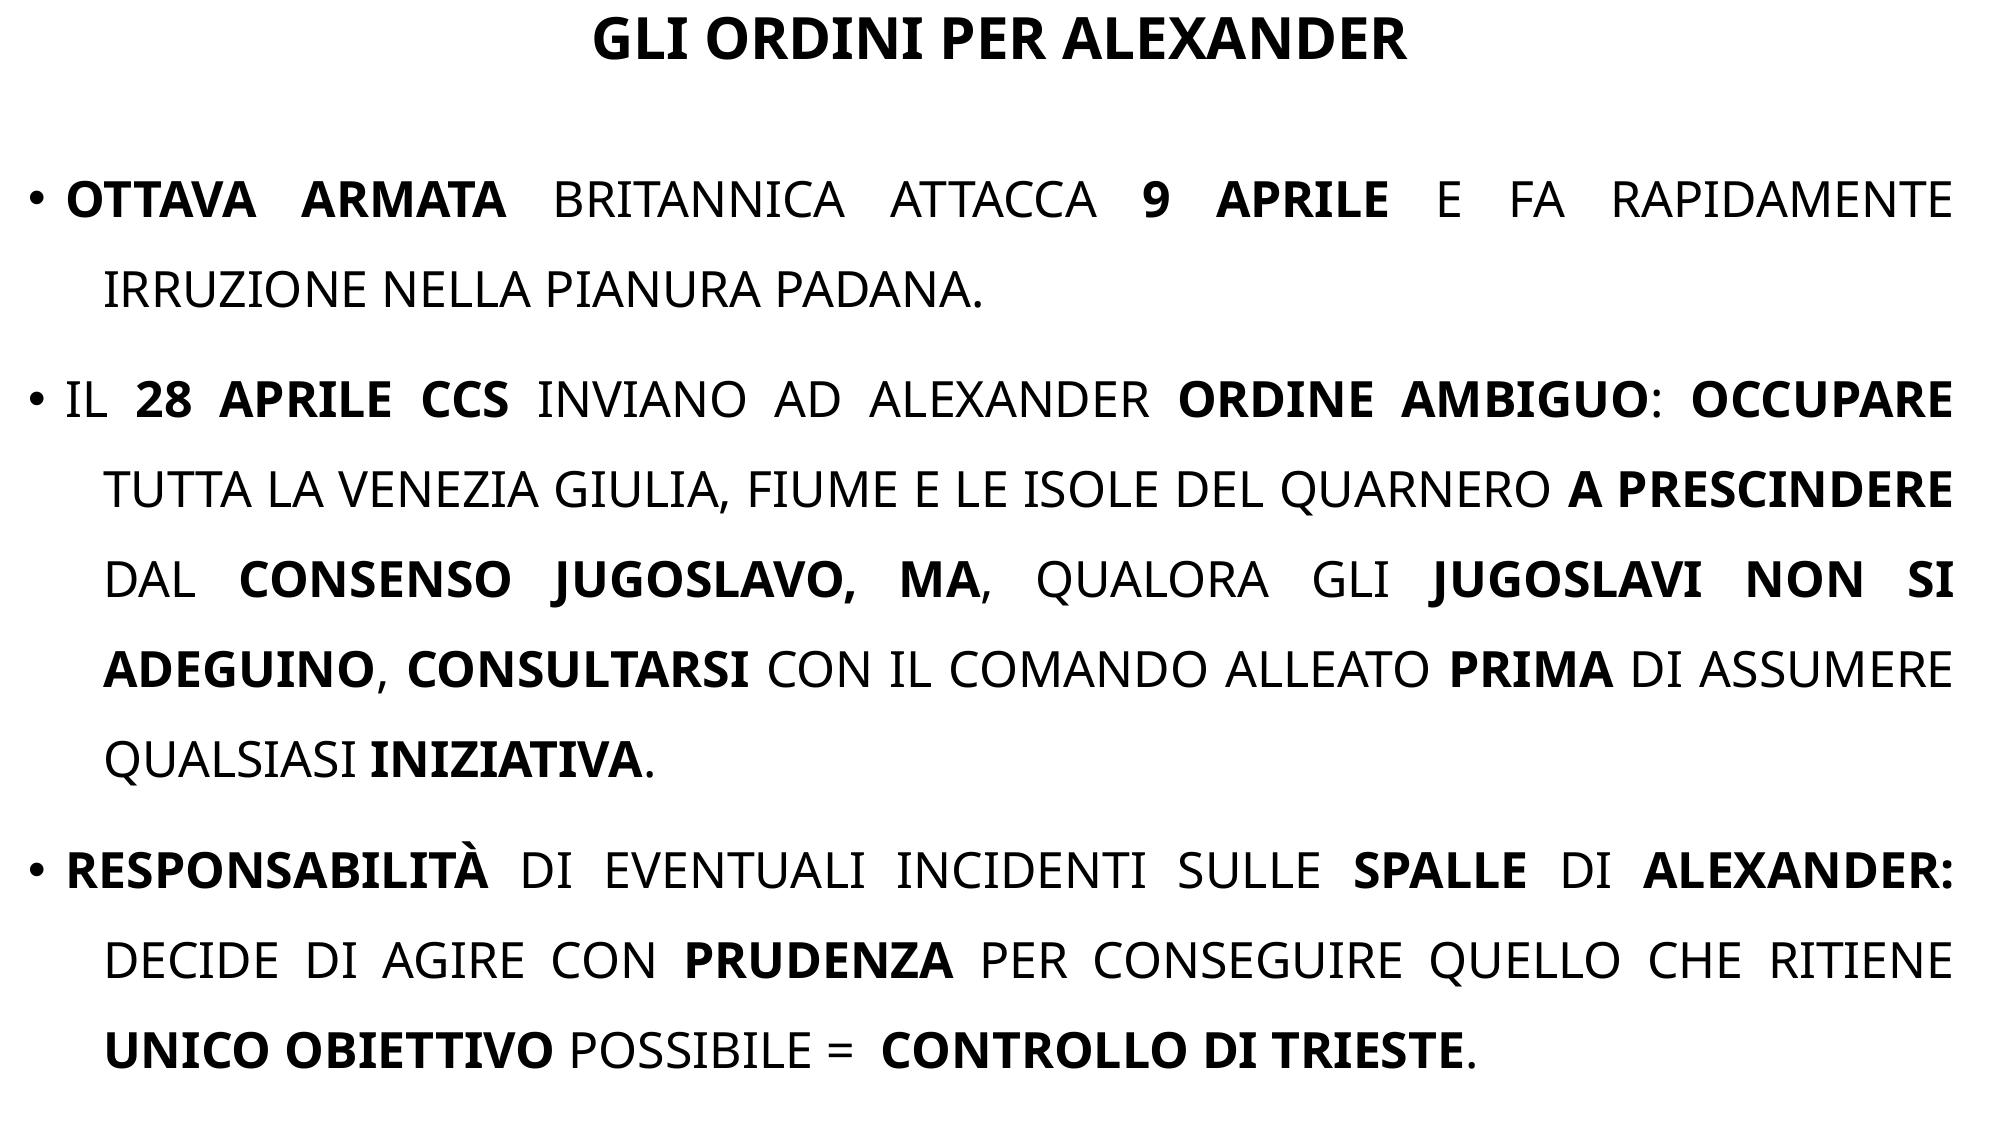

# GLI ORDINI PER ALEXANDER
OTTAVA ARMATA BRITANNICA ATTACCA 9 APRILE E FA RAPIDAMENTE IRRUZIONE NELLA PIANURA PADANA.
IL 28 APRILE CCS INVIANO AD ALEXANDER ORDINE AMBIGUO: OCCUPARE TUTTA LA VENEZIA GIULIA, FIUME E LE ISOLE DEL QUARNERO A PRESCINDERE DAL CONSENSO JUGOSLAVO, MA, QUALORA GLI JUGOSLAVI NON SI ADEGUINO, CONSULTARSI CON IL COMANDO ALLEATO PRIMA DI ASSUMERE QUALSIASI INIZIATIVA.
RESPONSABILITÀ DI EVENTUALI INCIDENTI SULLE SPALLE DI ALEXANDER: DECIDE DI AGIRE CON PRUDENZA PER CONSEGUIRE QUELLO CHE RITIENE UNICO OBIETTIVO POSSIBILE = CONTROLLO DI TRIESTE.